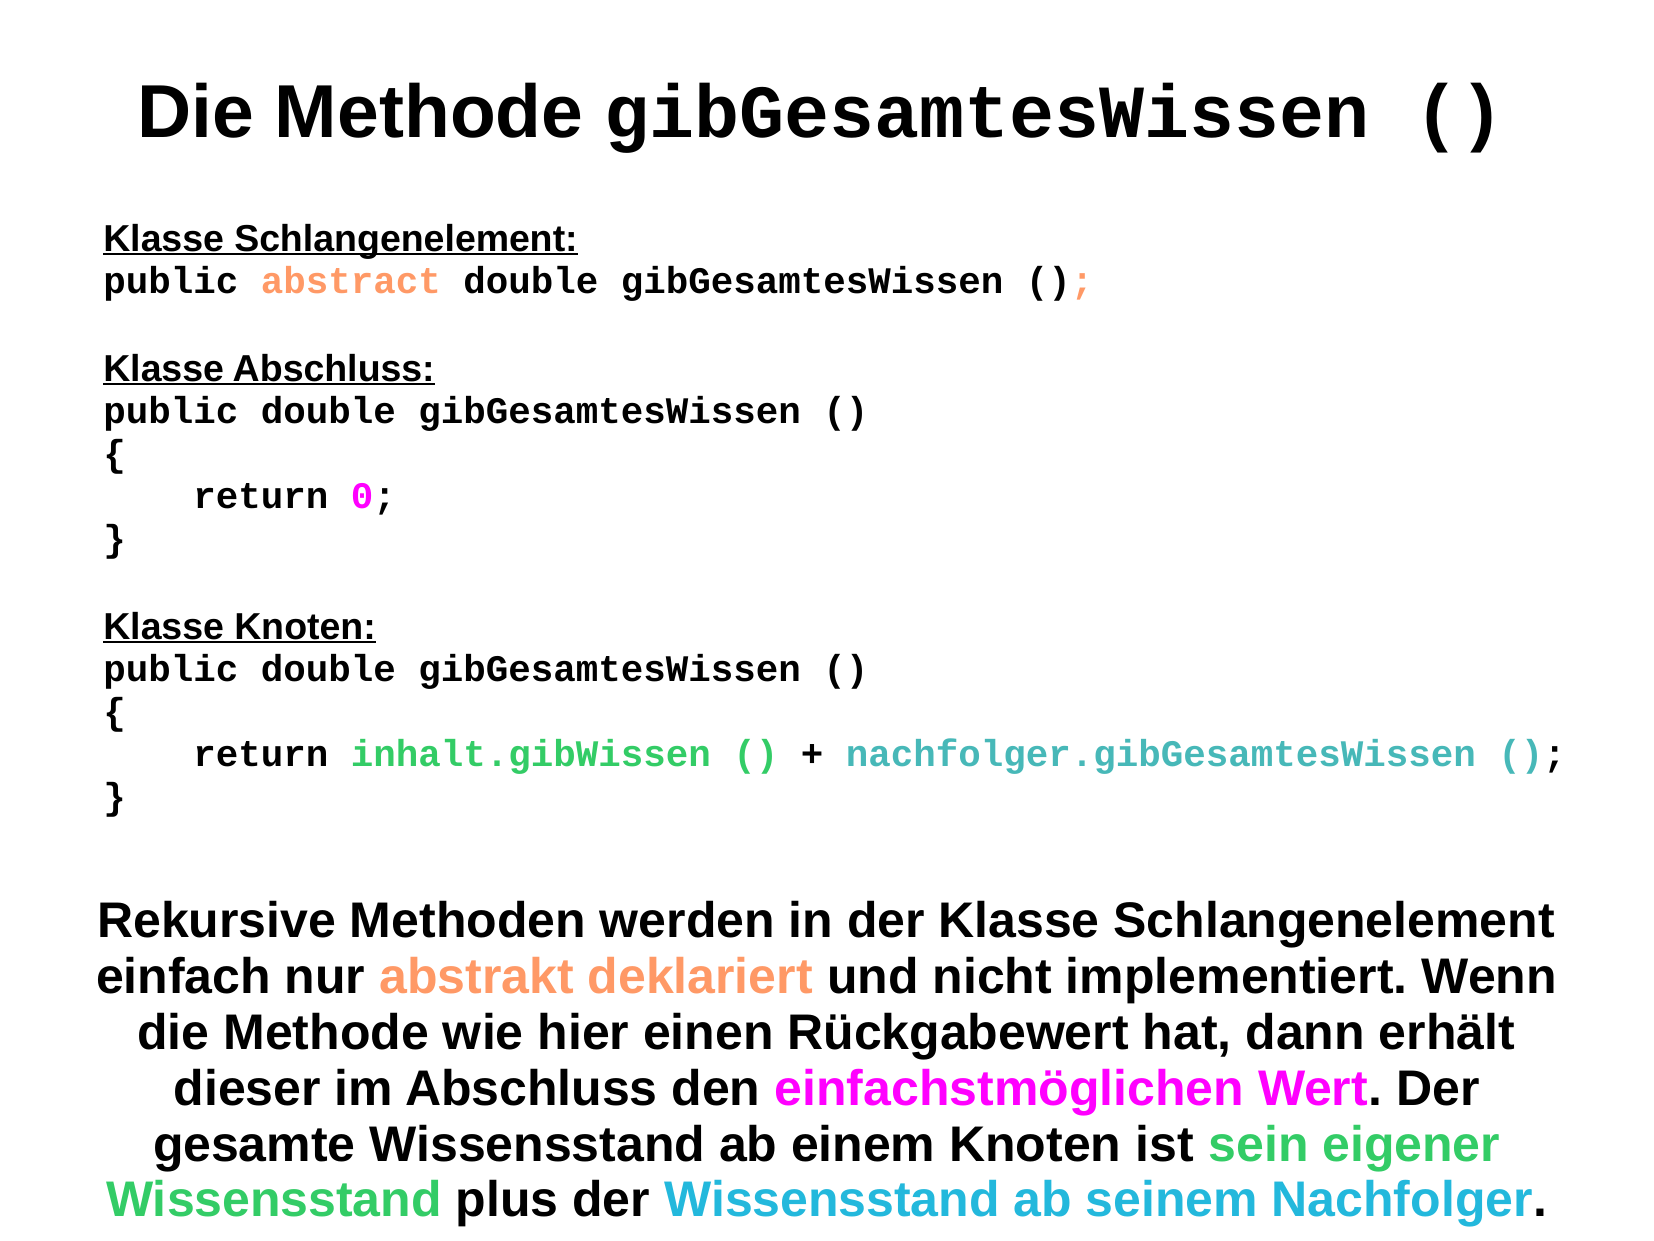

# Die Methode gibGesamtesWissen ()
Klasse Schlangenelement:
public abstract double gibGesamtesWissen ();
Klasse Abschluss:
public double gibGesamtesWissen ()
{
 return 0;
}
Klasse Knoten:
public double gibGesamtesWissen ()
{
 return inhalt.gibWissen () + nachfolger.gibGesamtesWissen ();
}
Rekursive Methoden werden in der Klasse Schlangenelement einfach nur abstrakt deklariert und nicht implementiert. Wenn die Methode wie hier einen Rückgabewert hat, dann erhält dieser im Abschluss den einfachstmöglichen Wert. Der gesamte Wissensstand ab einem Knoten ist sein eigener Wissensstand plus der Wissensstand ab seinem Nachfolger.